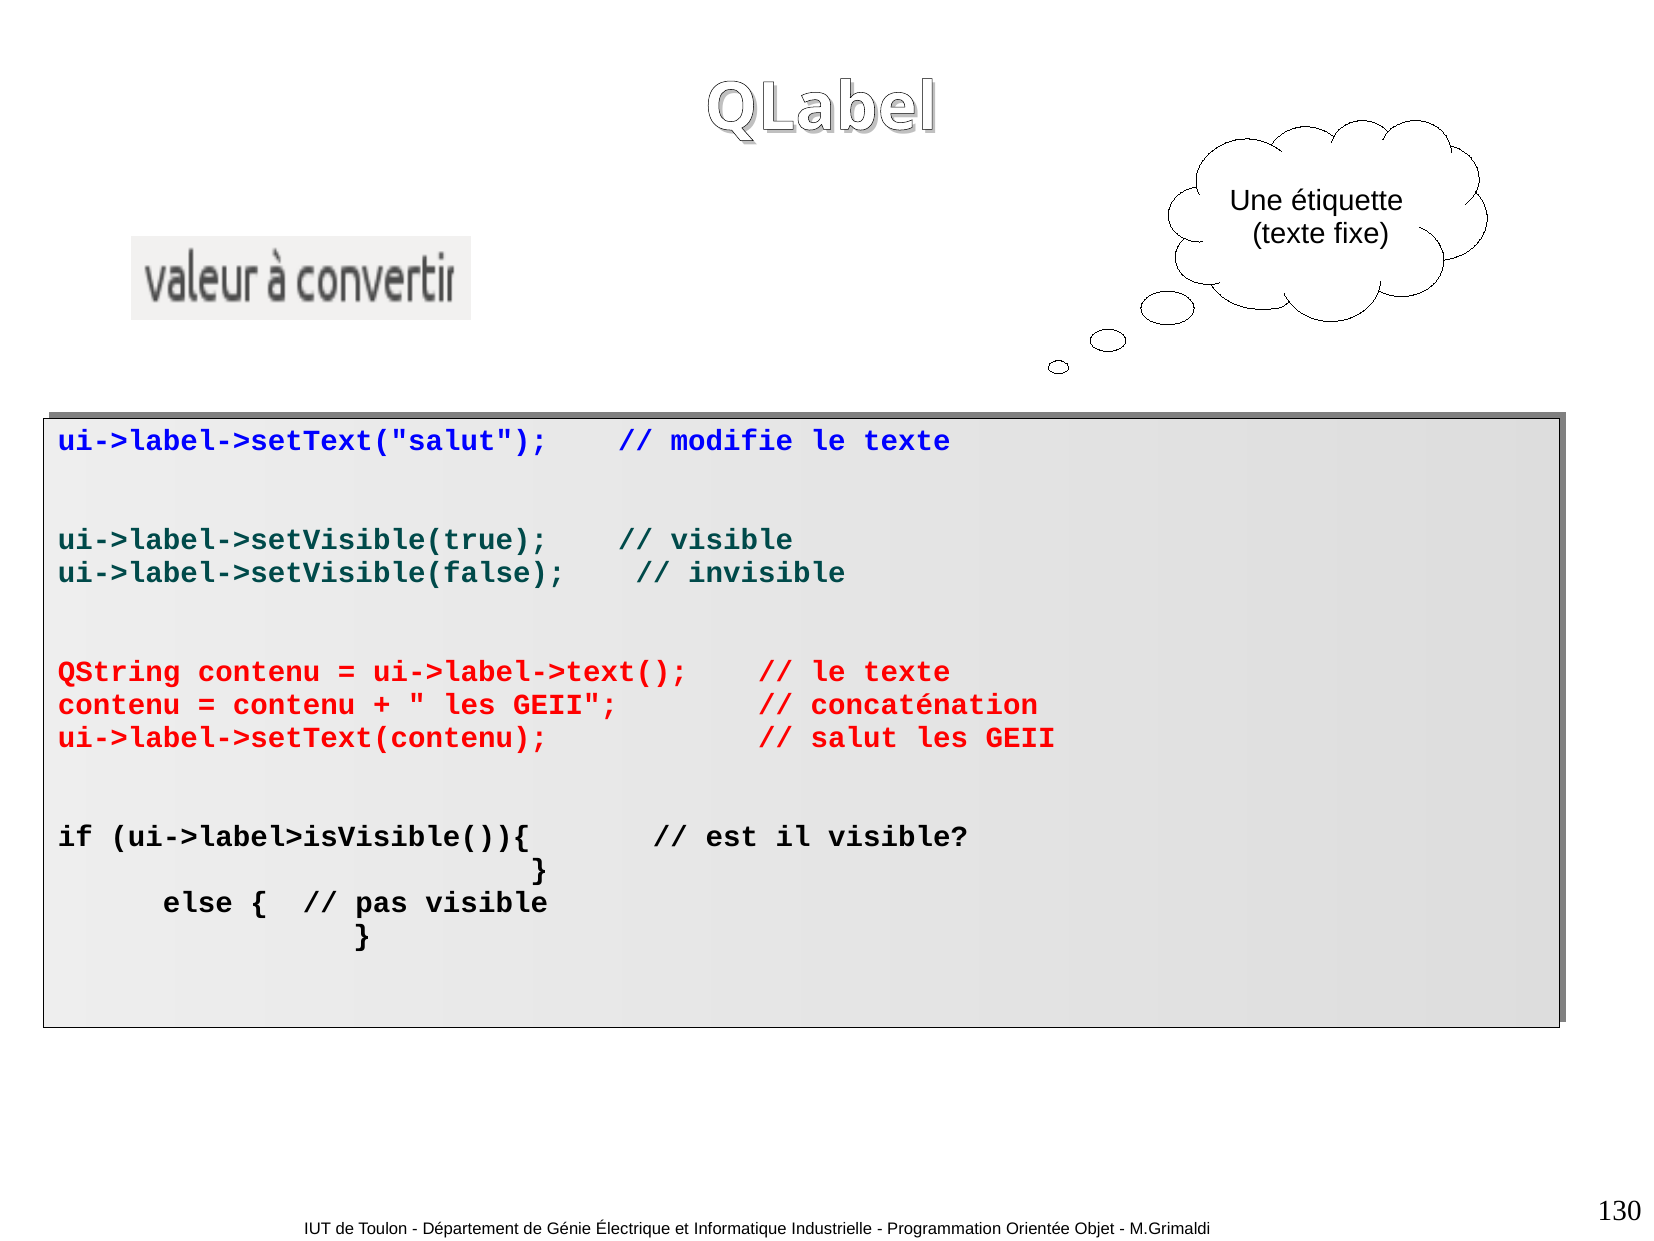

# QLabel
Une étiquette
 (texte fixe)
ui->label->setText("salut"); // modifie le texte
ui->label->setVisible(true); // visible
ui->label->setVisible(false); // invisible
QString contenu = ui->label->text(); // le texte
contenu = contenu + " les GEII"; // concaténation
ui->label->setText(contenu); // salut les GEII
if (ui­->label­>isVisible()){ // est il visible?
 }
 else { // pas visible
 				}